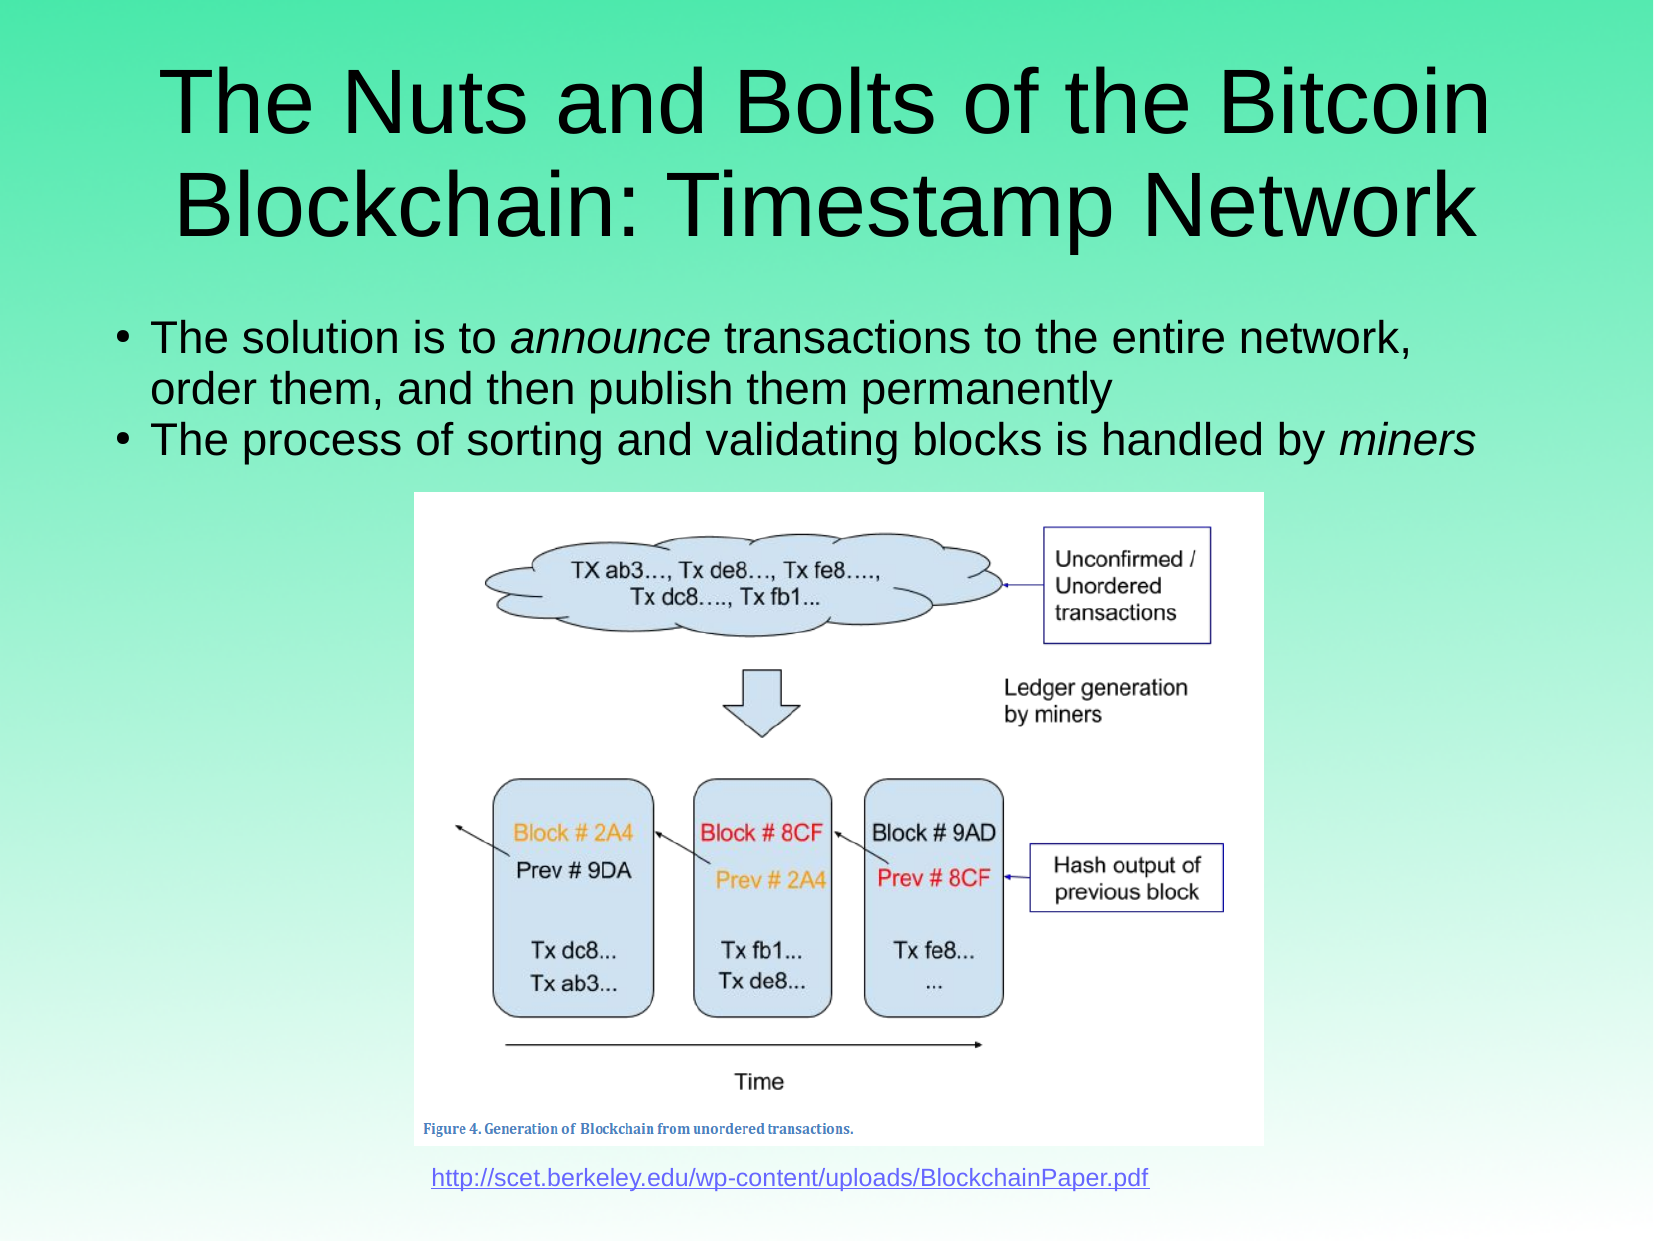

# The Nuts and Bolts of the Bitcoin Blockchain: Timestamp Network
The solution is to announce transactions to the entire network, order them, and then publish them permanently
The process of sorting and validating blocks is handled by miners
http://scet.berkeley.edu/wp-content/uploads/BlockchainPaper.pdf